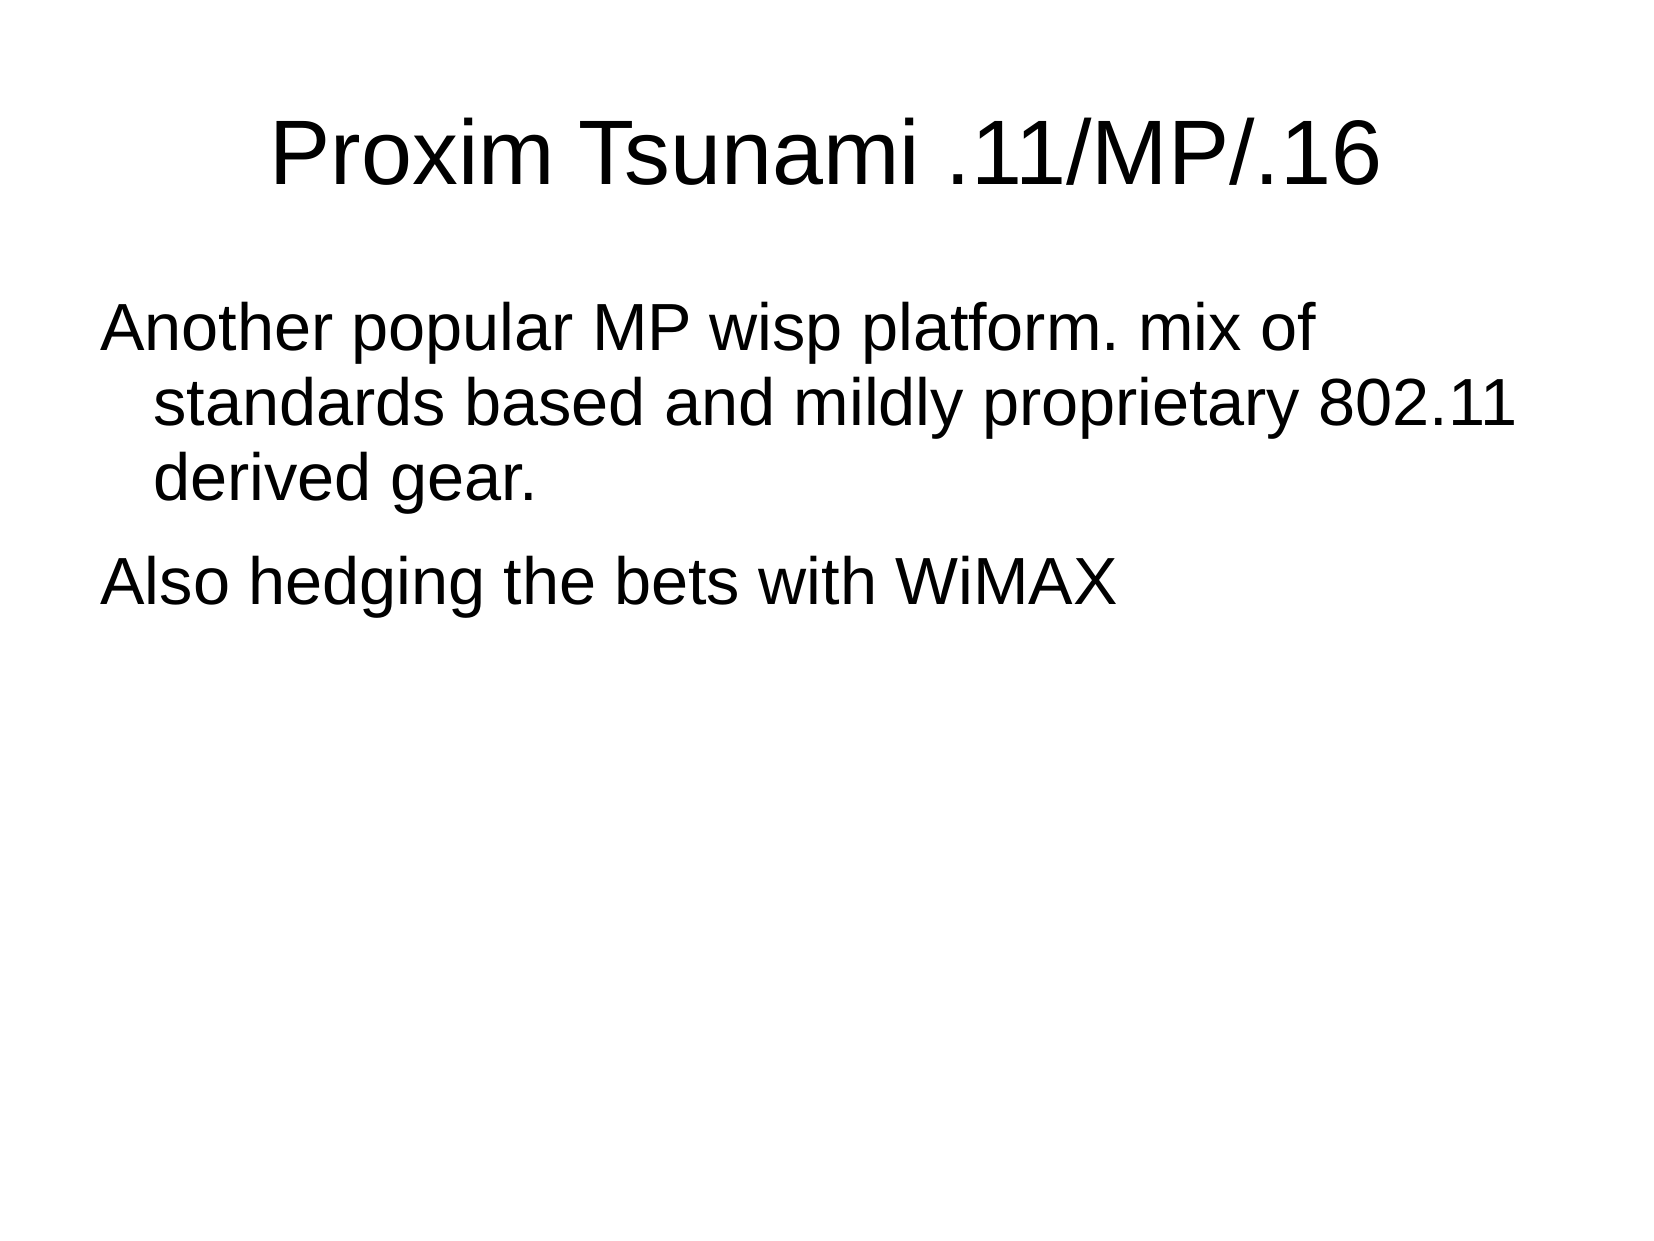

# Proxim Tsunami .11/MP/.16
Another popular MP wisp platform. mix of standards based and mildly proprietary 802.11 derived gear.
Also hedging the bets with WiMAX